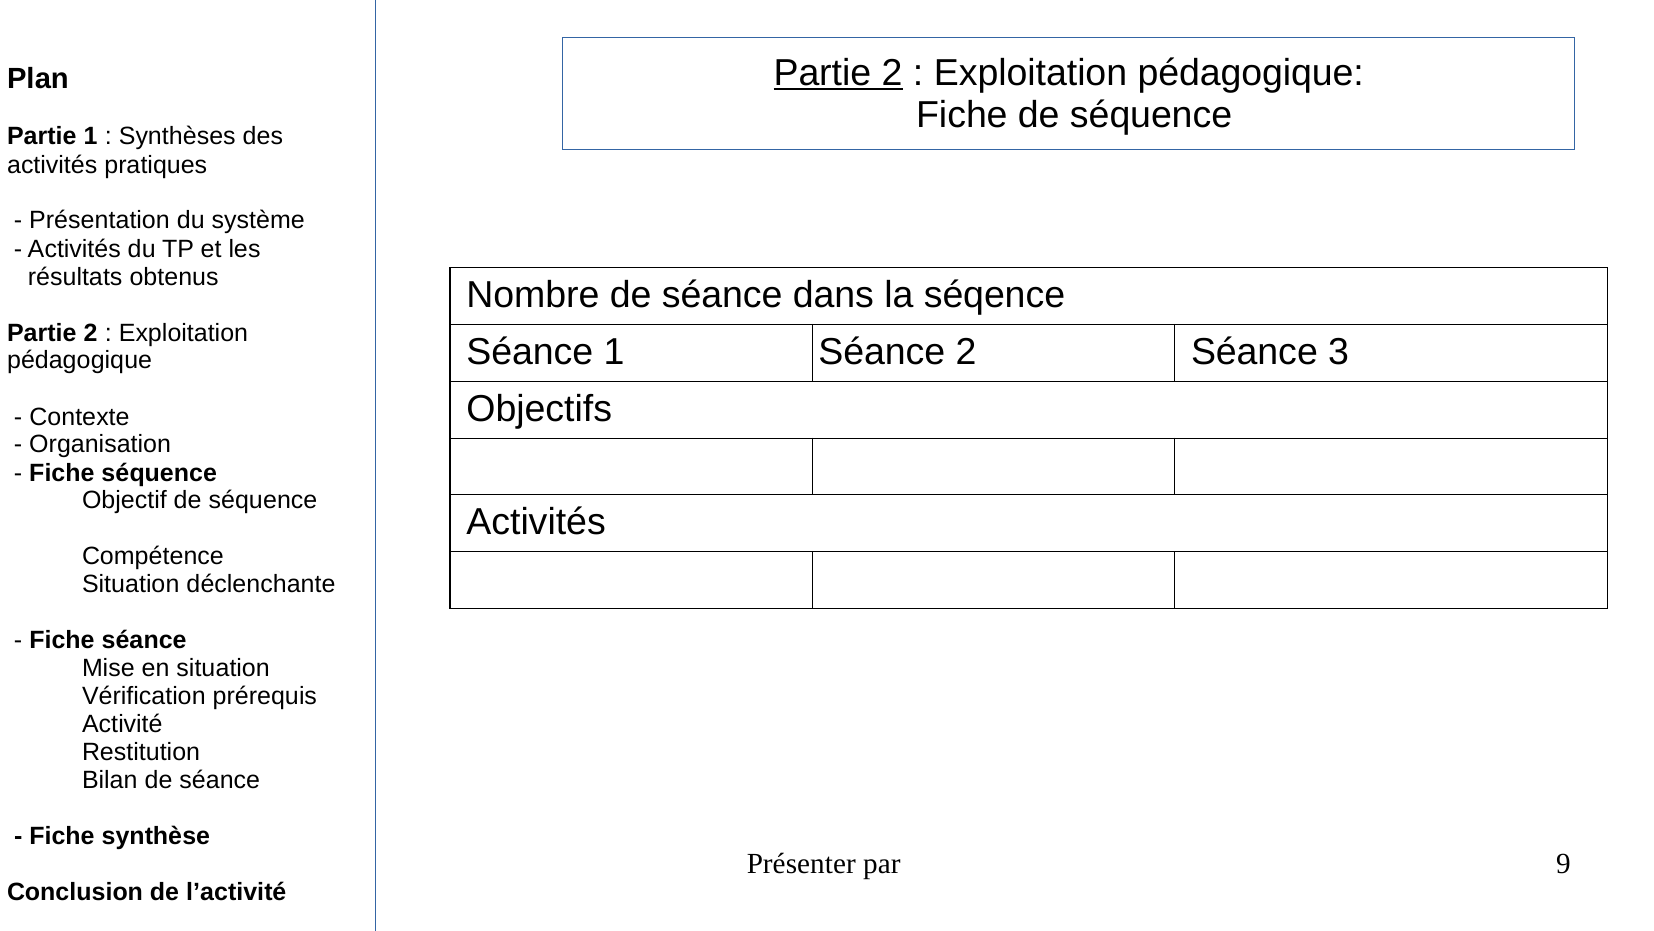

# Plan Partie 1 : Synthèses des activités pratiques - Présentation du système - Activités du TP et les résultats obtenus Partie 2 : Exploitation pédagogique - Contexte - Organisation - Fiche séquence Objectif de séquence Compétence Situation déclenchante - Fiche séance Mise en situation Vérification prérequis Activité Restitution Bilan de séance - Fiche synthèse Conclusion de l’activité
Partie 2 : Exploitation pédagogique:
 Fiche de séquence
| Nombre de séance dans la séqence | | |
| --- | --- | --- |
| Séance 1 | Séance 2 | Séance 3 |
| Objectifs | | |
| | | |
| Activités | | |
| | | |
Présenter par
9